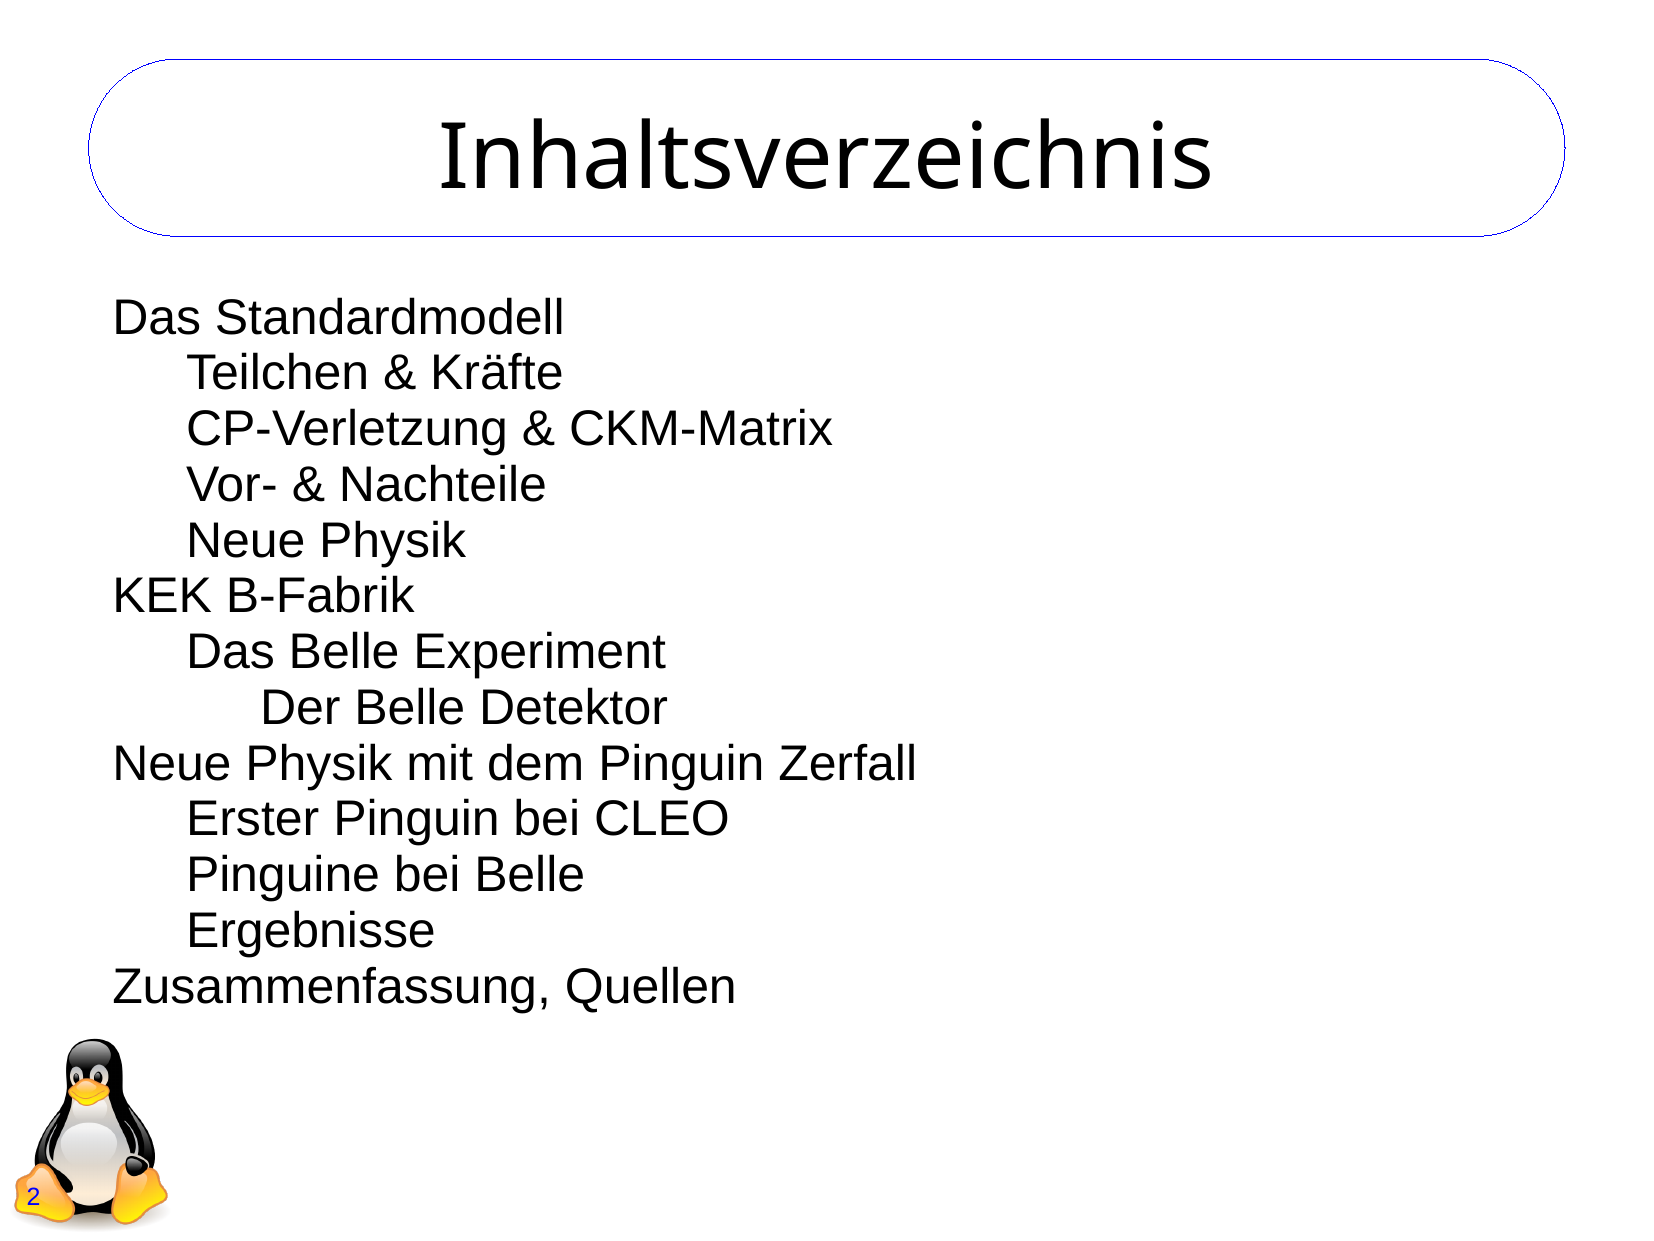

# Inhaltsverzeichnis
Das Standardmodell
	Teilchen & Kräfte
	CP-Verletzung & CKM-Matrix
	Vor- & Nachteile
	Neue Physik
KEK B-Fabrik
	Das Belle Experiment
		Der Belle Detektor
Neue Physik mit dem Pinguin Zerfall
	Erster Pinguin bei CLEO
	Pinguine bei Belle
	Ergebnisse
Zusammenfassung, Quellen